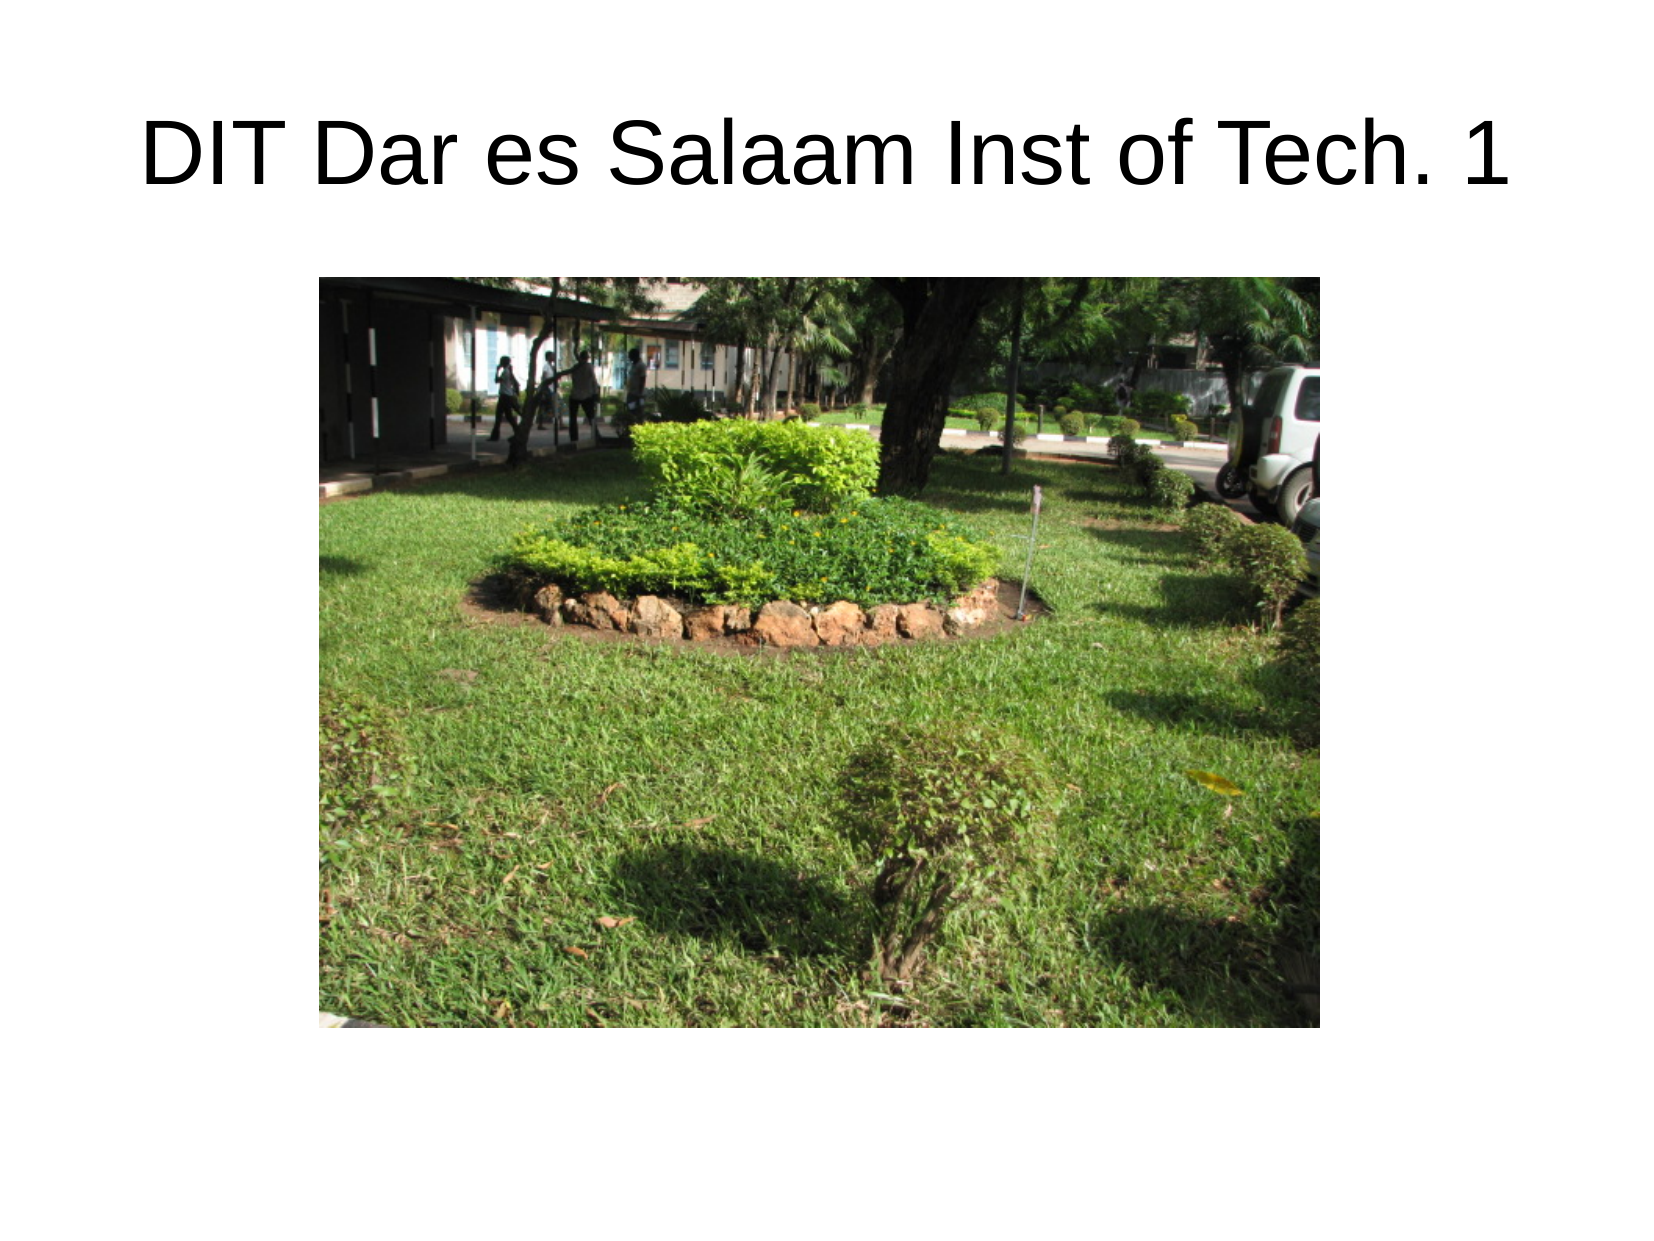

# DIT Dar es Salaam Inst of Tech. 1